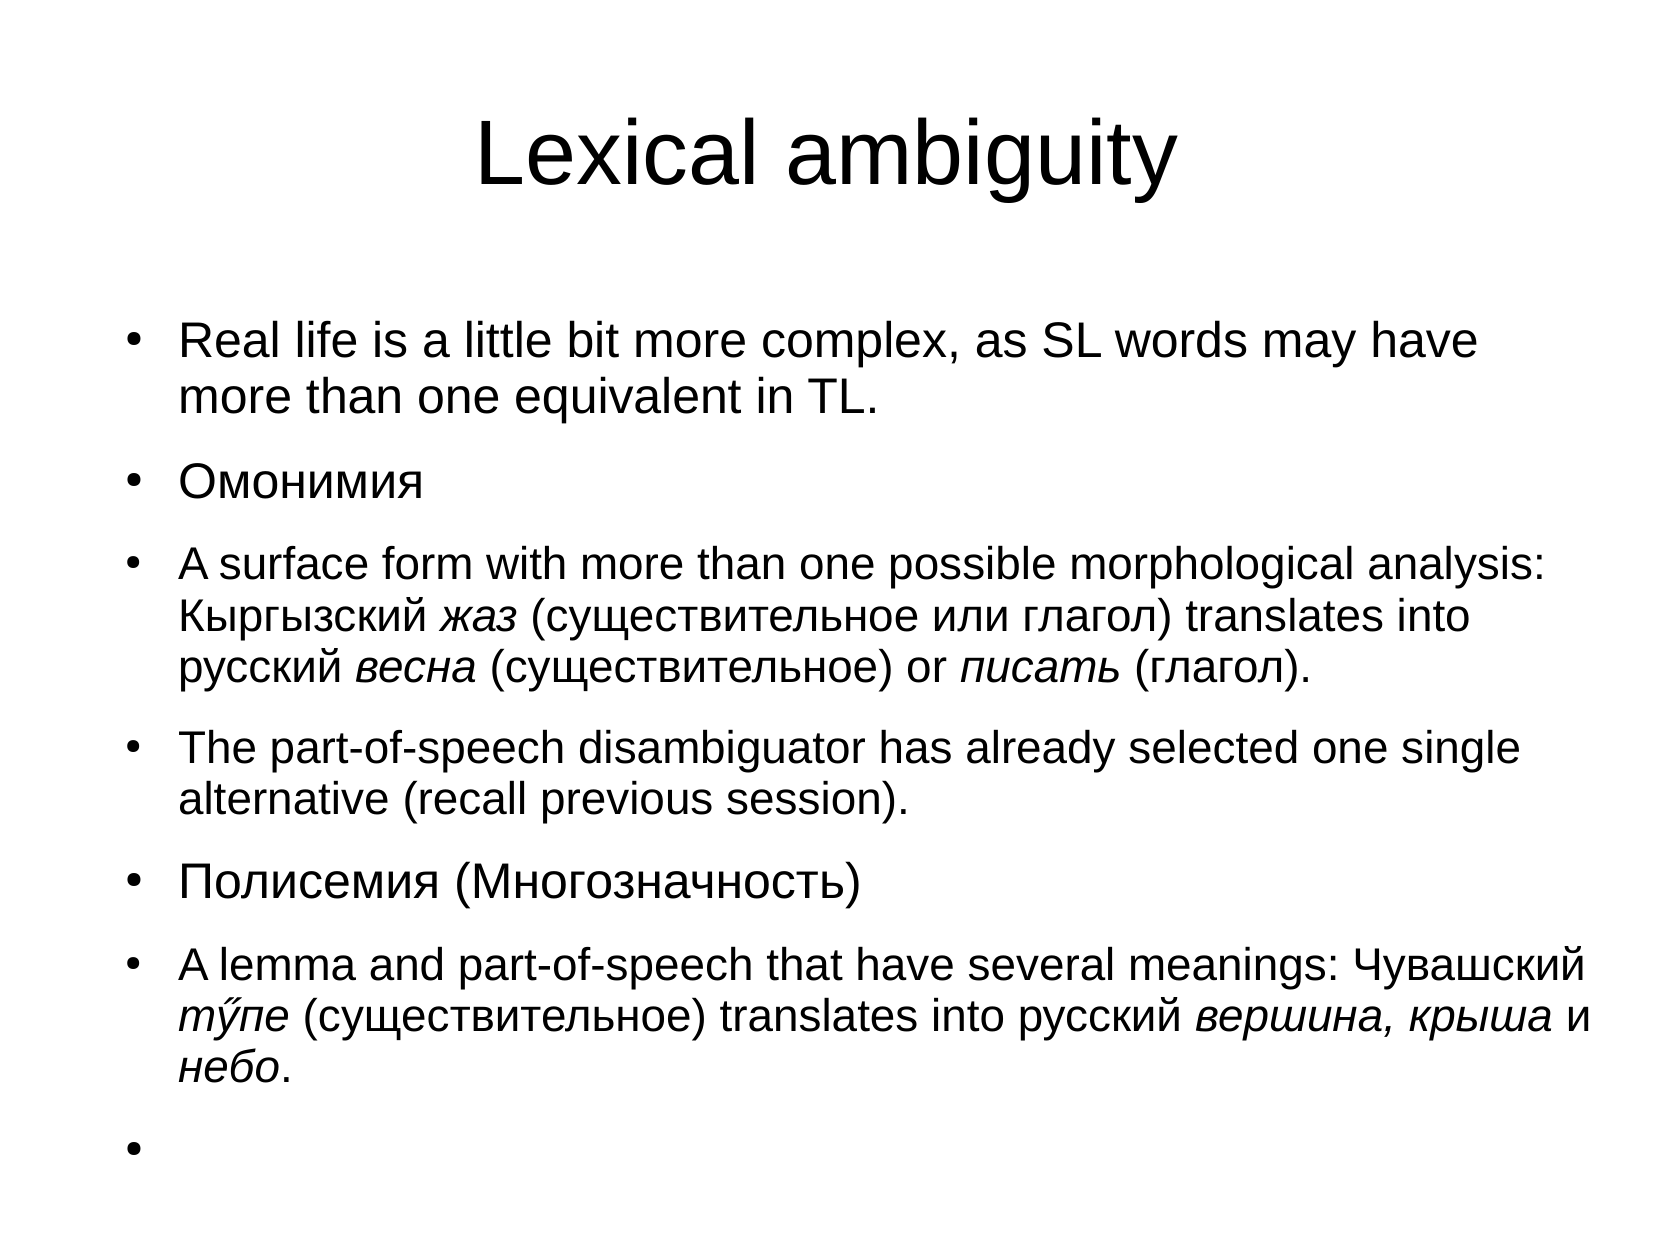

# Lexical ambiguity
Real life is a little bit more complex, as SL words may have more than one equivalent in TL.
Омонимия
A surface form with more than one possible morphological analysis: Кыргызский жаз (существительное или глагол) translates into русский весна (существительное) or писать (глагол).
The part-of-speech disambiguator has already selected one single alternative (recall previous session).
Полисемия (Многозначность)
A lemma and part-of-speech that have several meanings: Чувашский тӳпе (существительное) translates into русский вершина, крыша и небо.